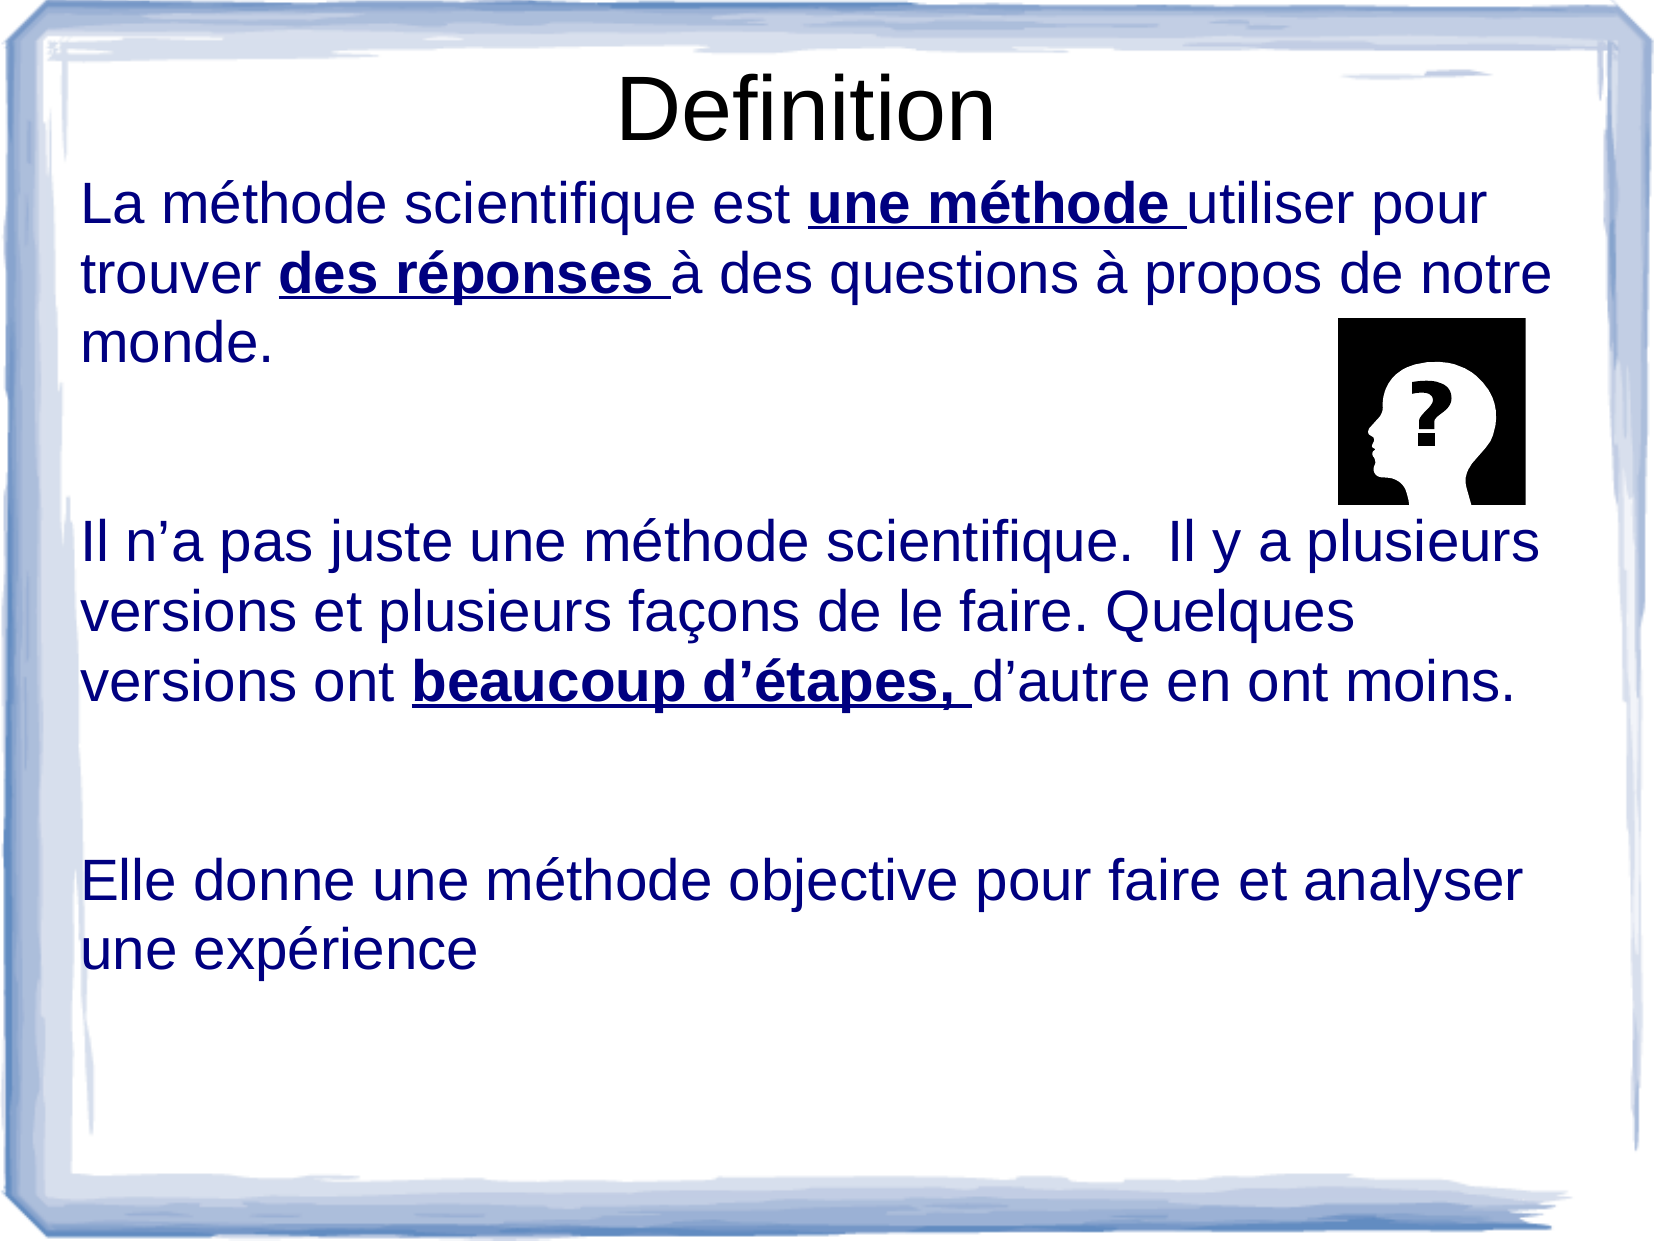

# Definition
La méthode scientifique est une méthode utiliser pour trouver des réponses à des questions à propos de notre monde.
Il n’a pas juste une méthode scientifique. Il y a plusieurs versions et plusieurs façons de le faire. Quelques versions ont beaucoup d’étapes, d’autre en ont moins.
Elle donne une méthode objective pour faire et analyser une expérience